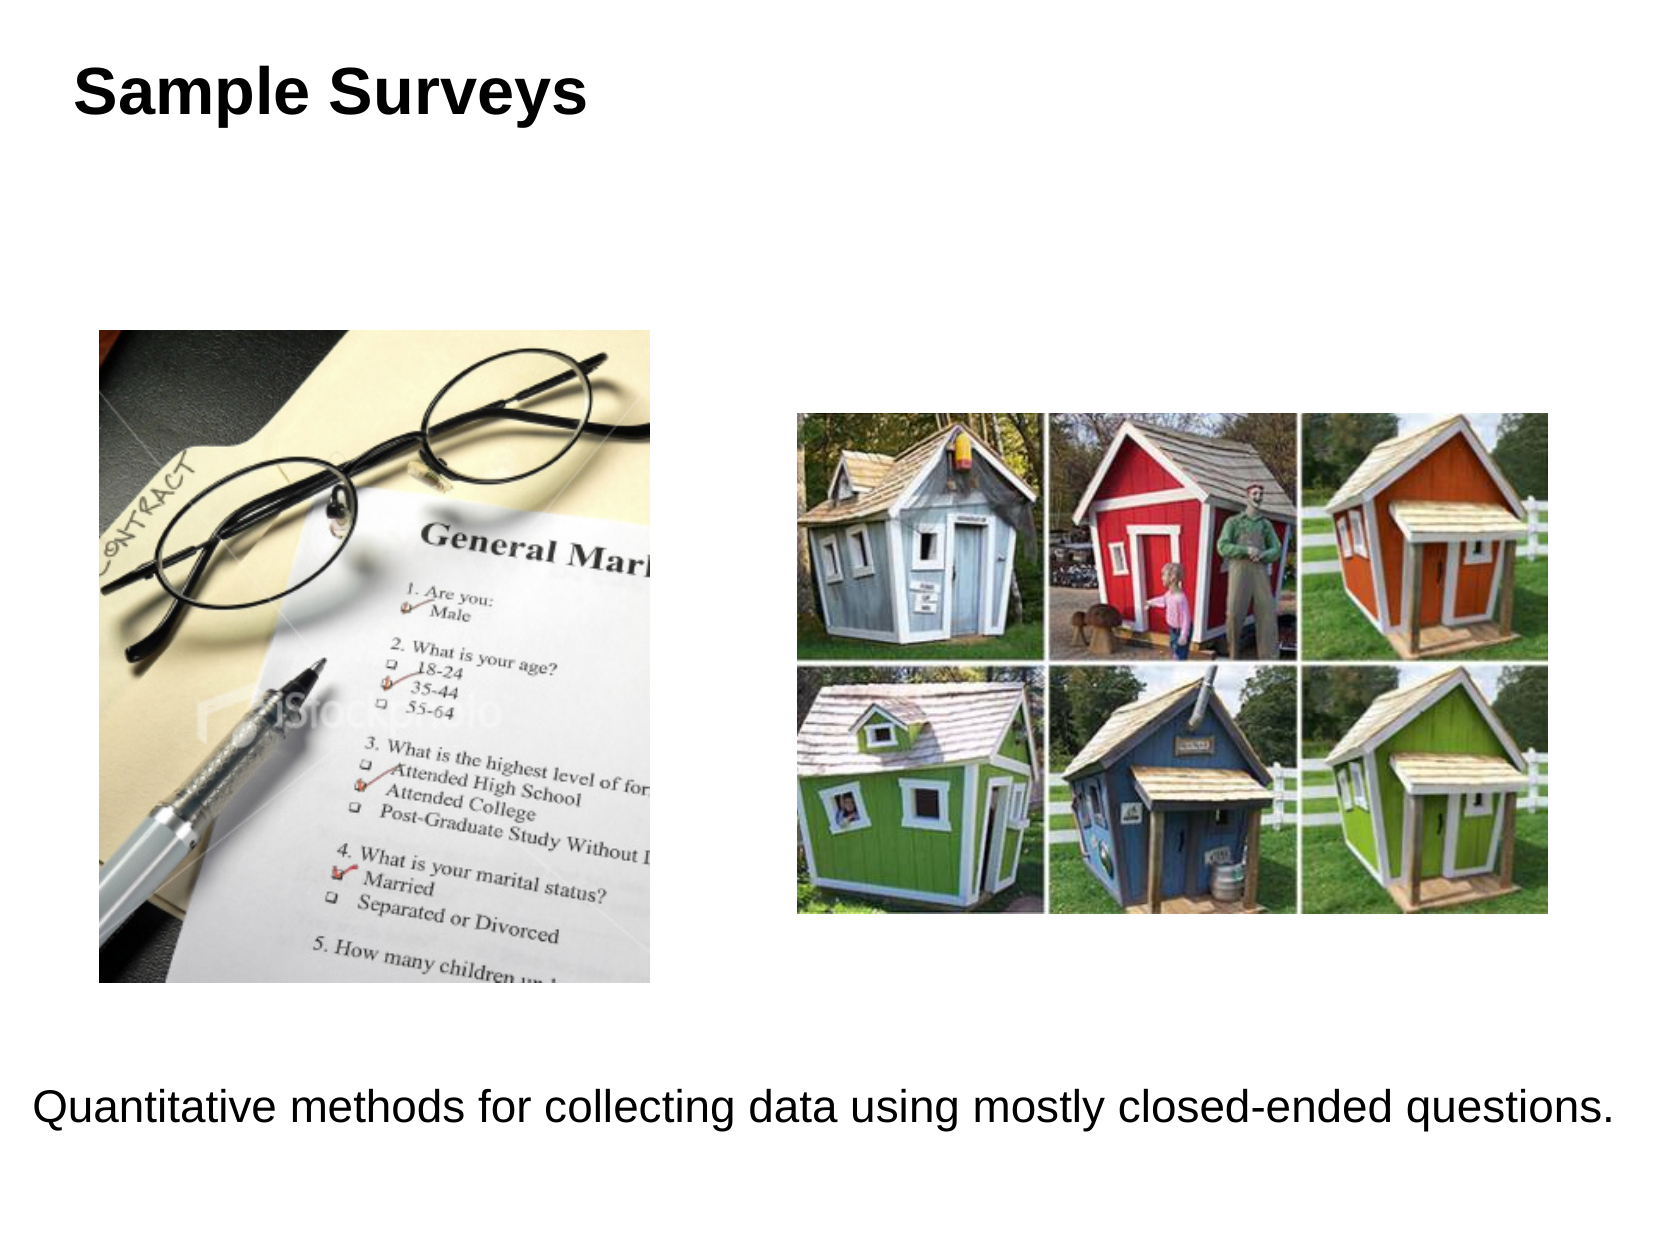

Sample Surveys
Quantitative methods for collecting data using mostly closed-ended questions.